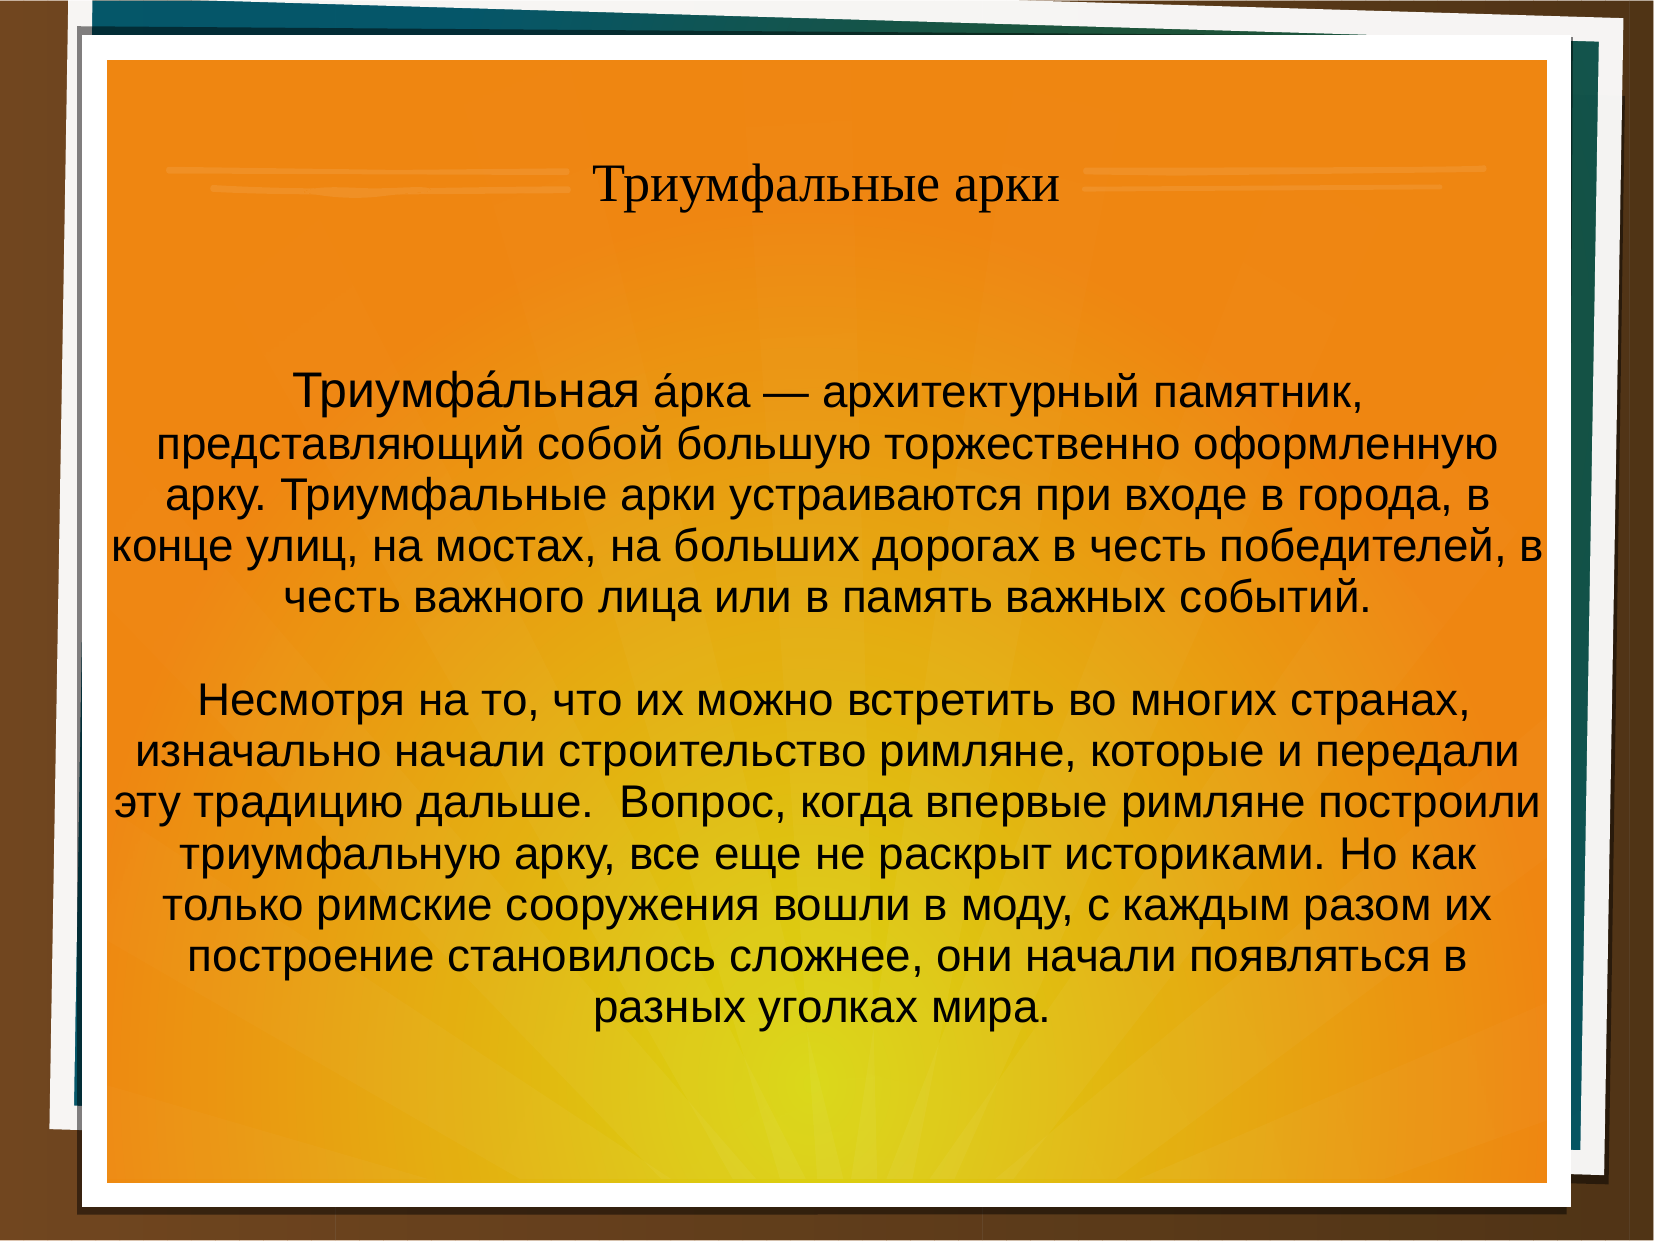

# Триумфальные арки
Триумфа́льная а́рка — архитектурный памятник, представляющий собой большую торжественно оформленную арку. Триумфальные арки устраиваются при входе в города, в конце улиц, на мостах, на больших дорогах в честь победителей, в честь важного лица или в память важных событий.
 Несмотря на то, что их можно встретить во многих странах, изначально начали строительство римляне, которые и передали эту традицию дальше. Вопрос, когда впервые римляне построили триумфальную арку, все еще не раскрыт историками. Но как только римские сооружения вошли в моду, с каждым разом их построение становилось сложнее, они начали появляться в разных уголках мира.